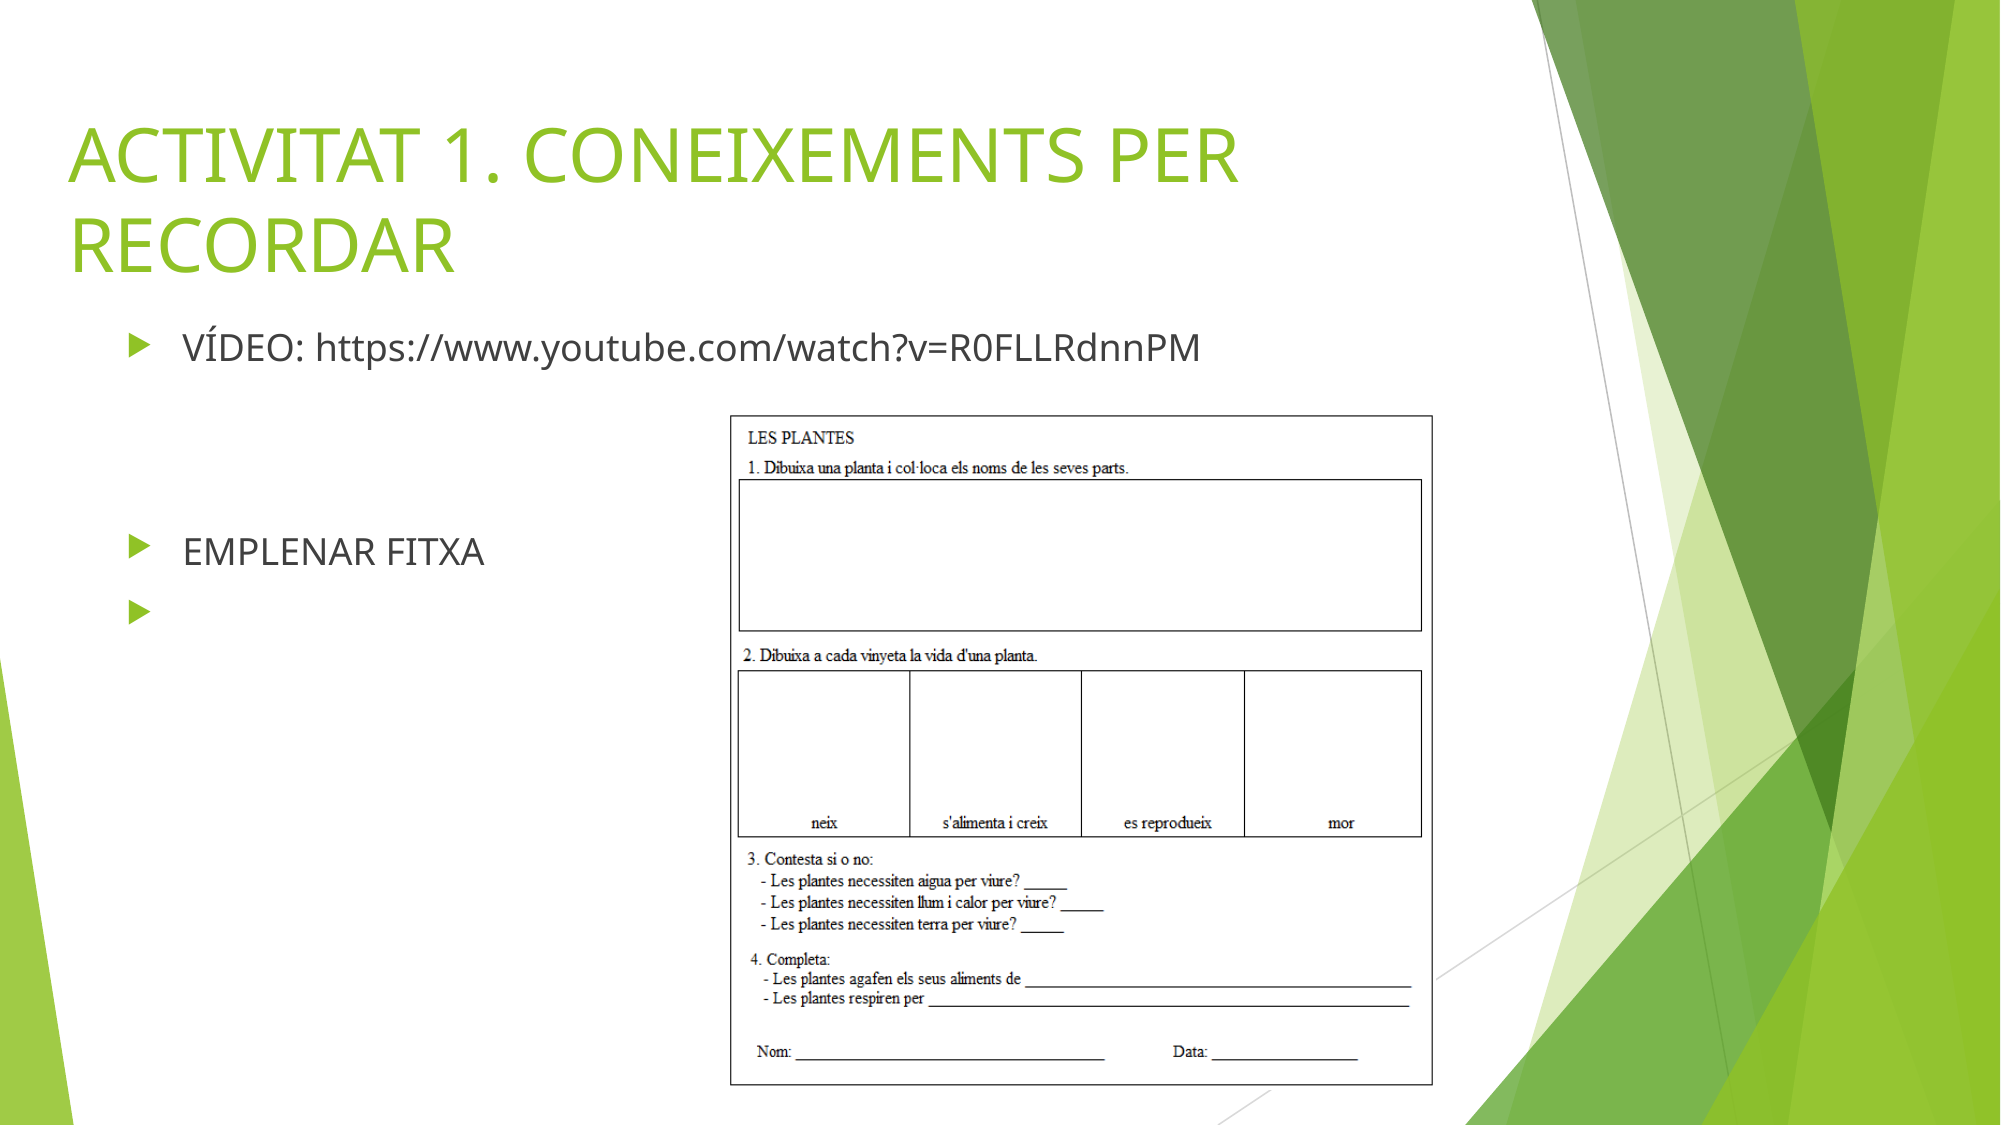

# ACTIVITAT 1. CONEIXEMENTS PER RECORDAR
VÍDEO: https://www.youtube.com/watch?v=R0FLLRdnnPM
EMPLENAR FITXA